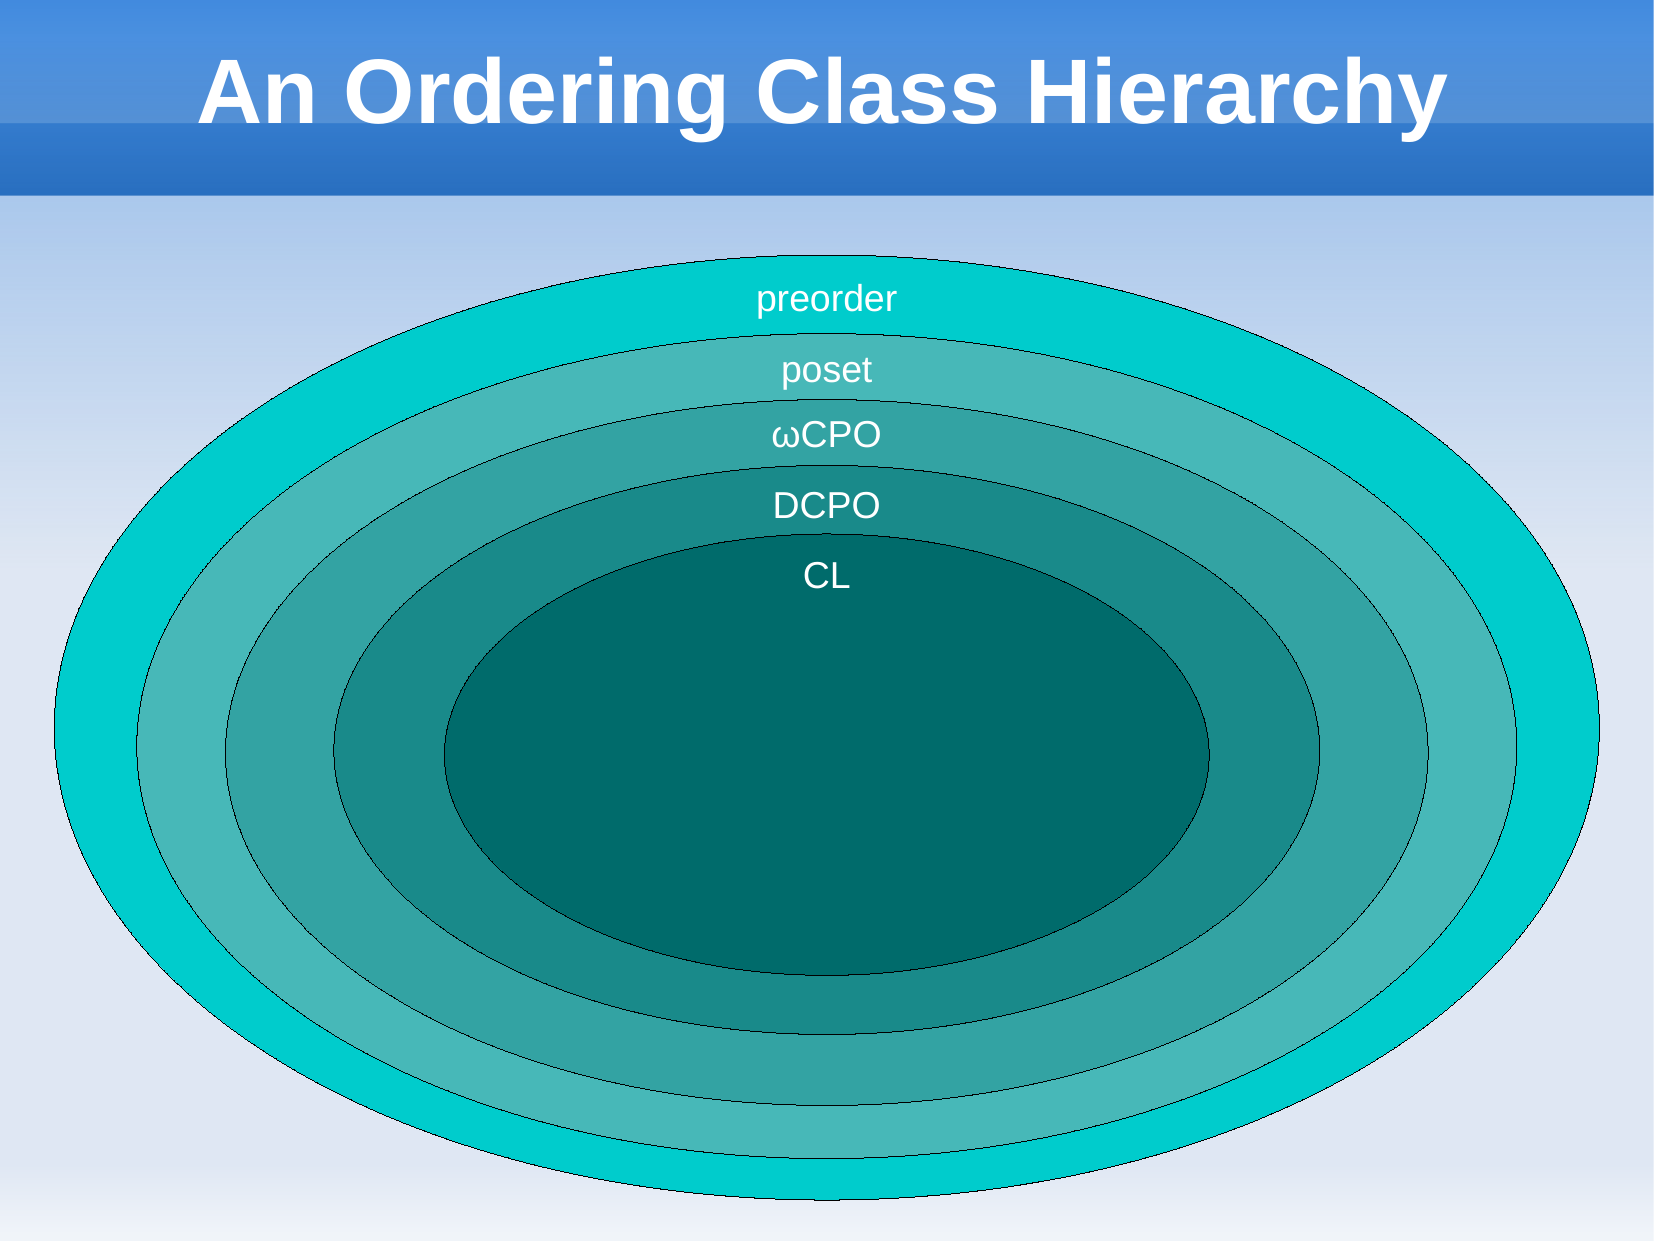

# An Ordering Class Hierarchy
preorder
poset
ωCPO
DCPO
CL